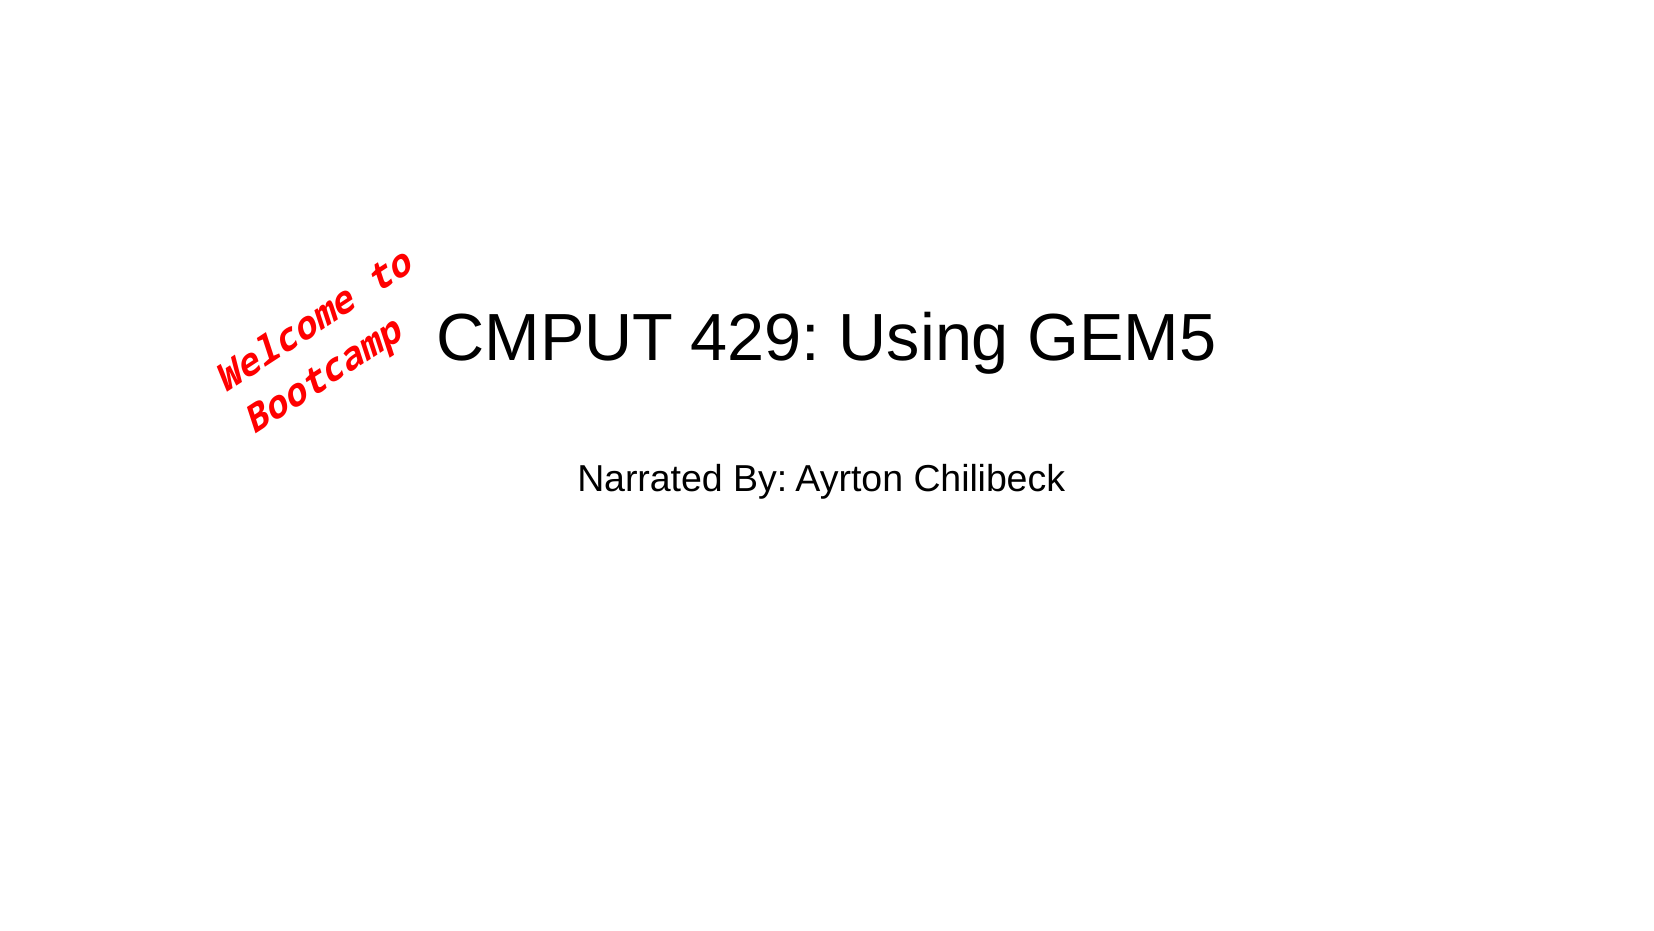

# CMPUT 429: Using GEM5
Welcome to Bootcamp
Narrated By: Ayrton Chilibeck